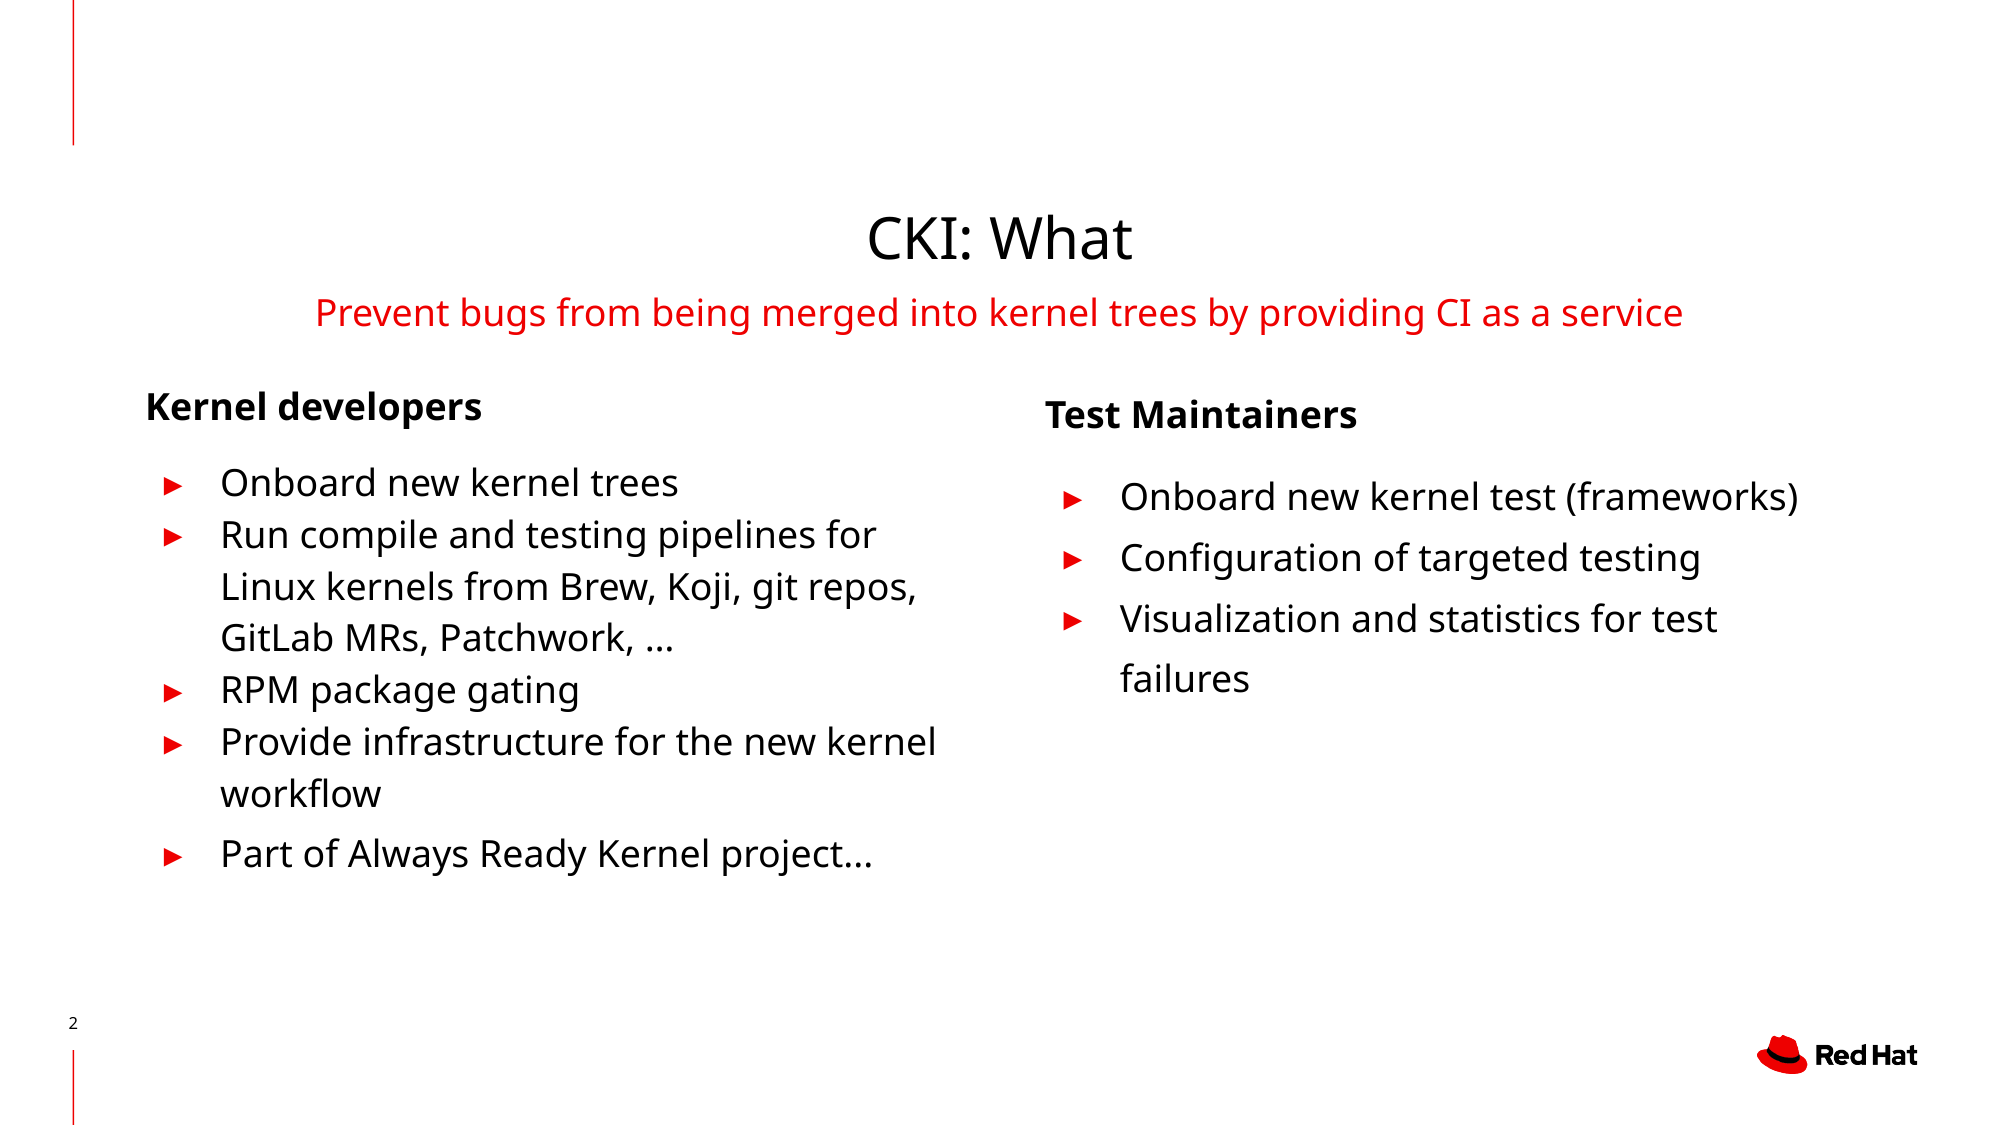

CKI: What
Prevent bugs from being merged into kernel trees by providing CI as a service
Kernel developers
Onboard new kernel trees
Run compile and testing pipelines for Linux kernels from Brew, Koji, git repos, GitLab MRs, Patchwork, …
RPM package gating
Provide infrastructure for the new kernel workflow
Part of Always Ready Kernel project...
Test Maintainers
Onboard new kernel test (frameworks)
Configuration of targeted testing
Visualization and statistics for test failures
#